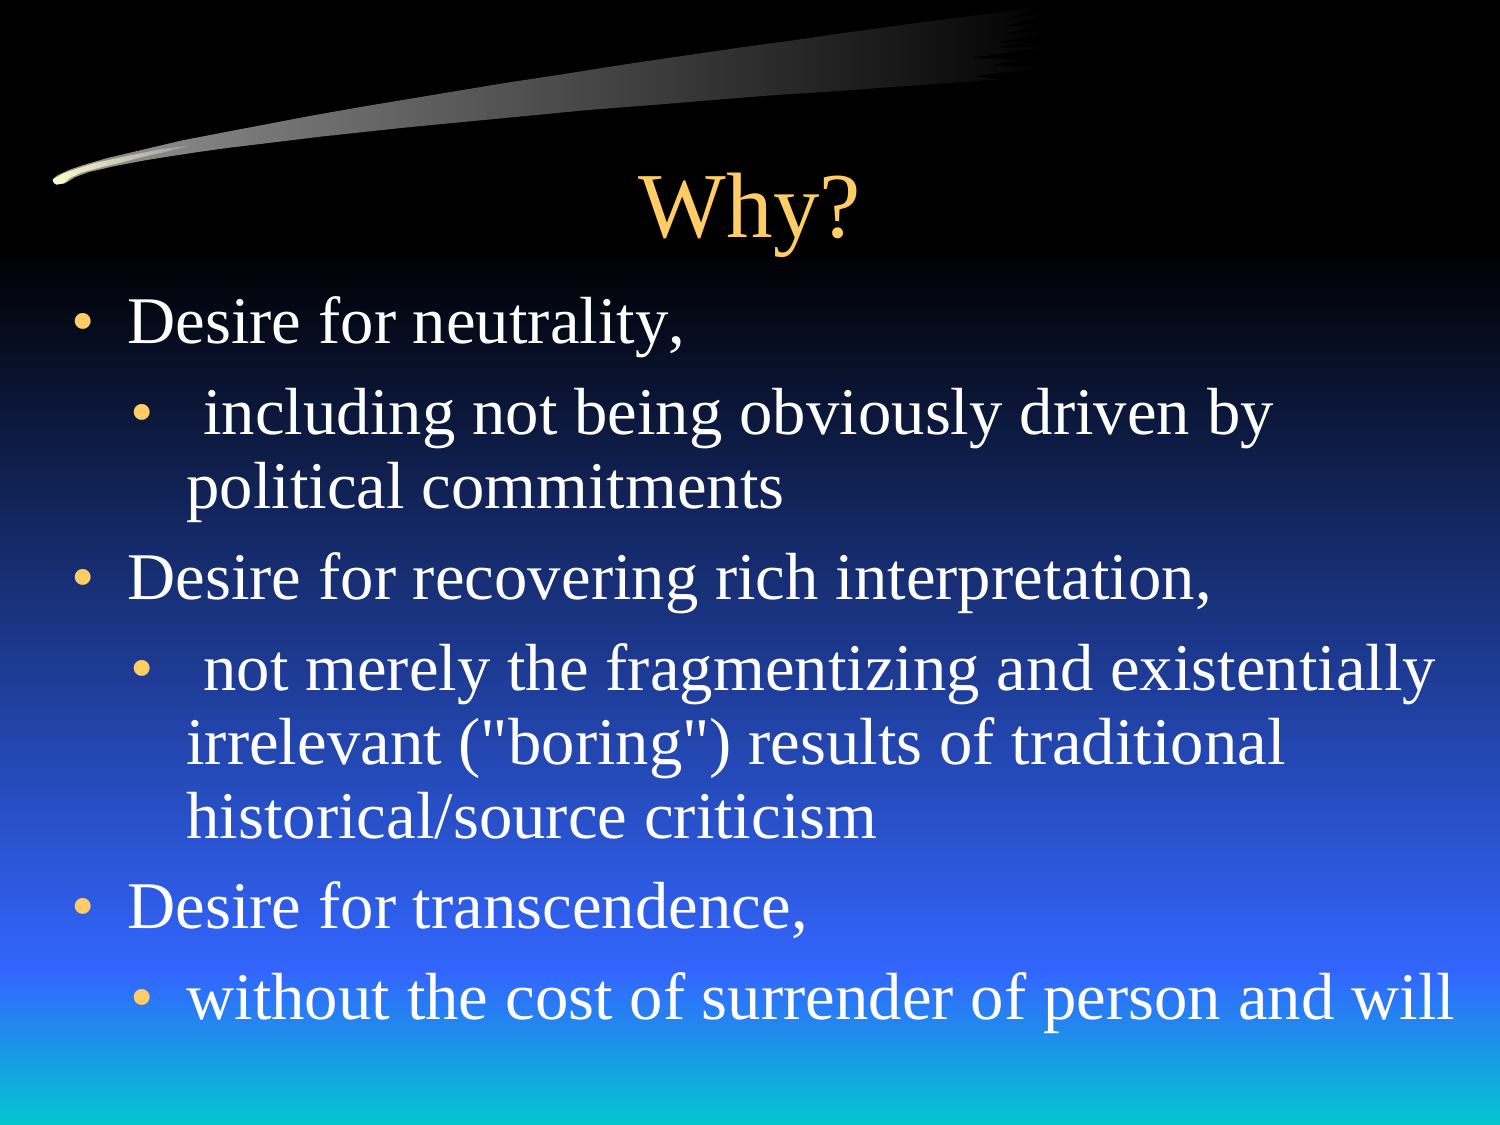

# Why?
Desire for neutrality,
 including not being obviously driven by political commitments
Desire for recovering rich interpretation,
 not merely the fragmentizing and existentially irrelevant ("boring") results of traditional historical/source criticism
Desire for transcendence,
without the cost of surrender of person and will